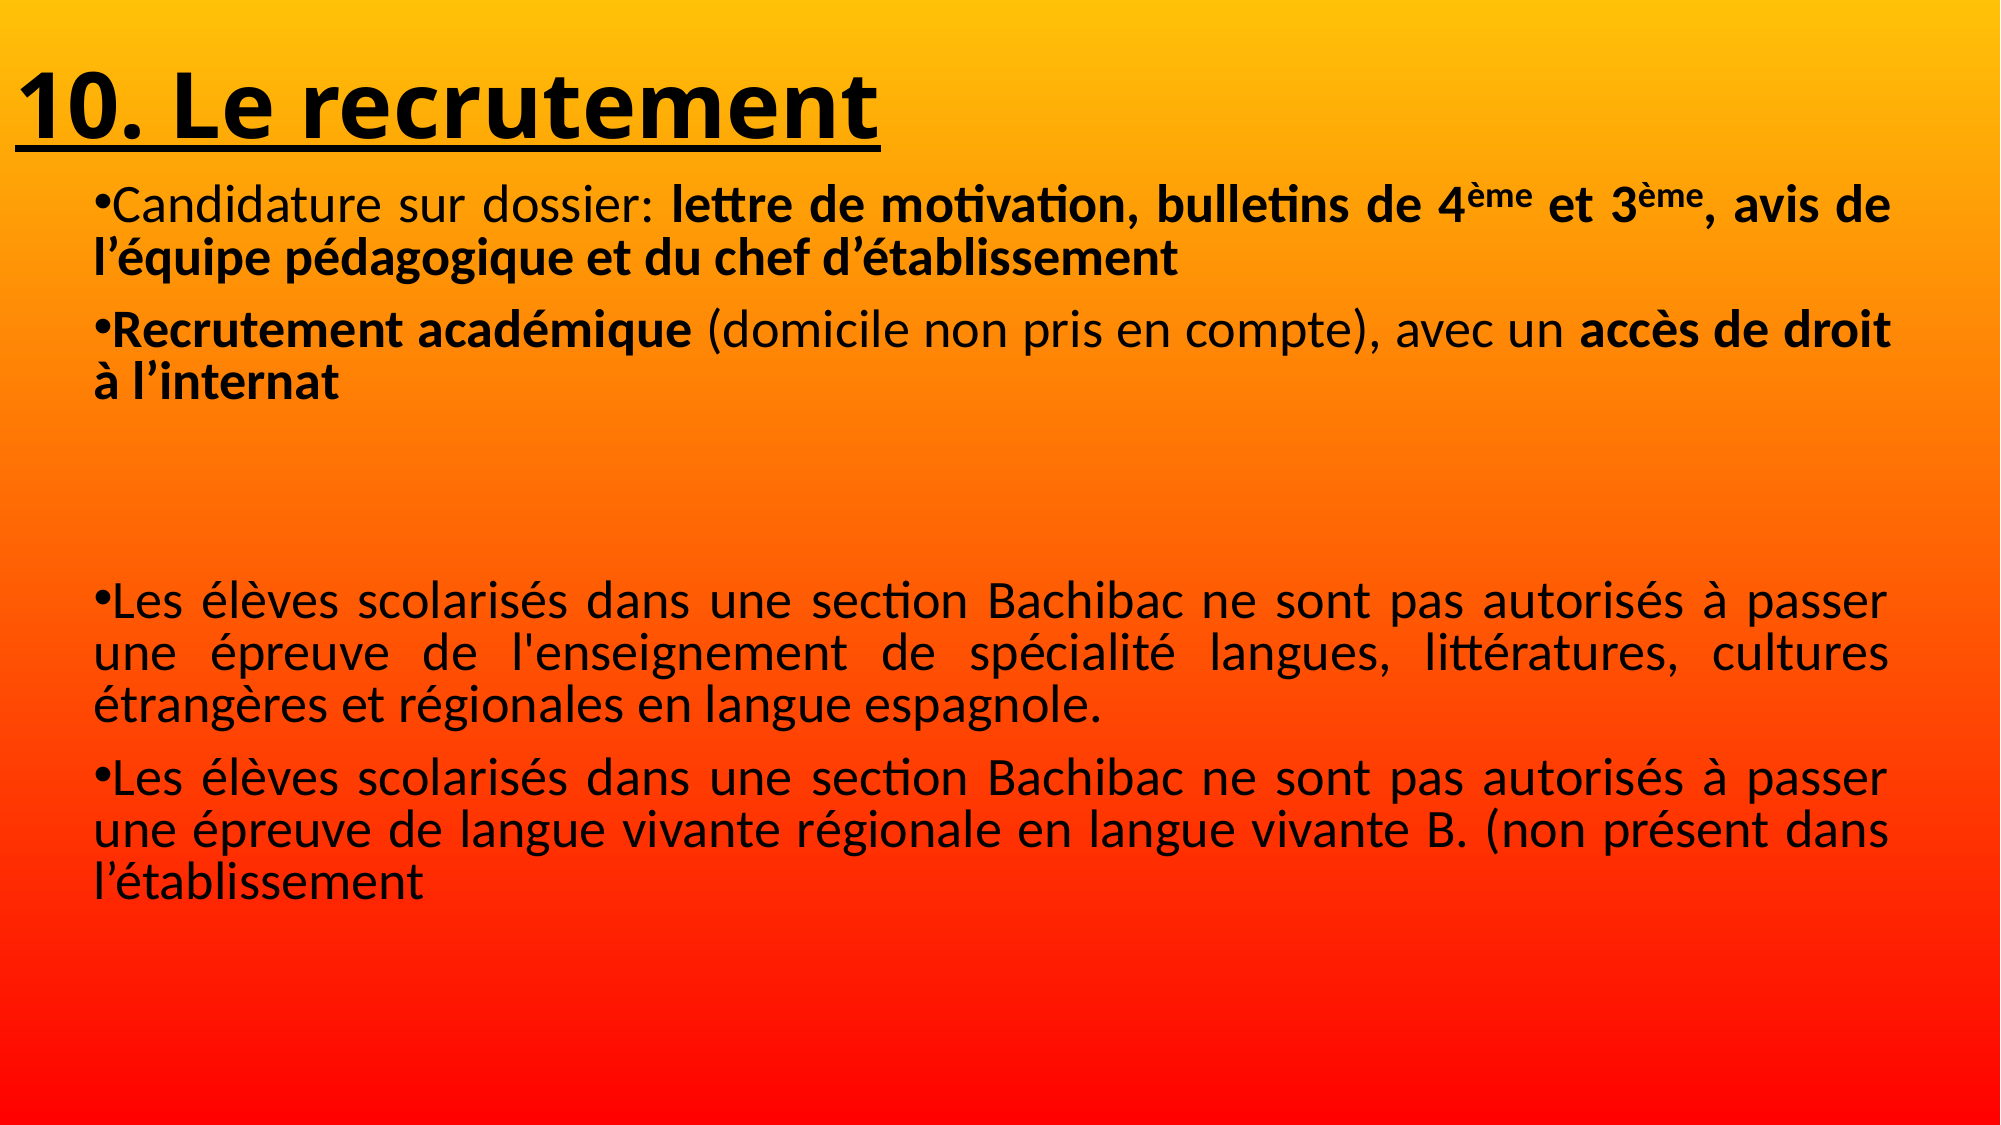

# 10. Le recrutement
Candidature sur dossier: lettre de motivation, bulletins de 4ème et 3ème, avis de l’équipe pédagogique et du chef d’établissement
Recrutement académique (domicile non pris en compte), avec un accès de droit à l’internat
Les élèves scolarisés dans une section Bachibac ne sont pas autorisés à passer une épreuve de l'enseignement de spécialité langues, littératures, cultures étrangères et régionales en langue espagnole.
Les élèves scolarisés dans une section Bachibac ne sont pas autorisés à passer une épreuve de langue vivante régionale en langue vivante B. (non présent dans l’établissement